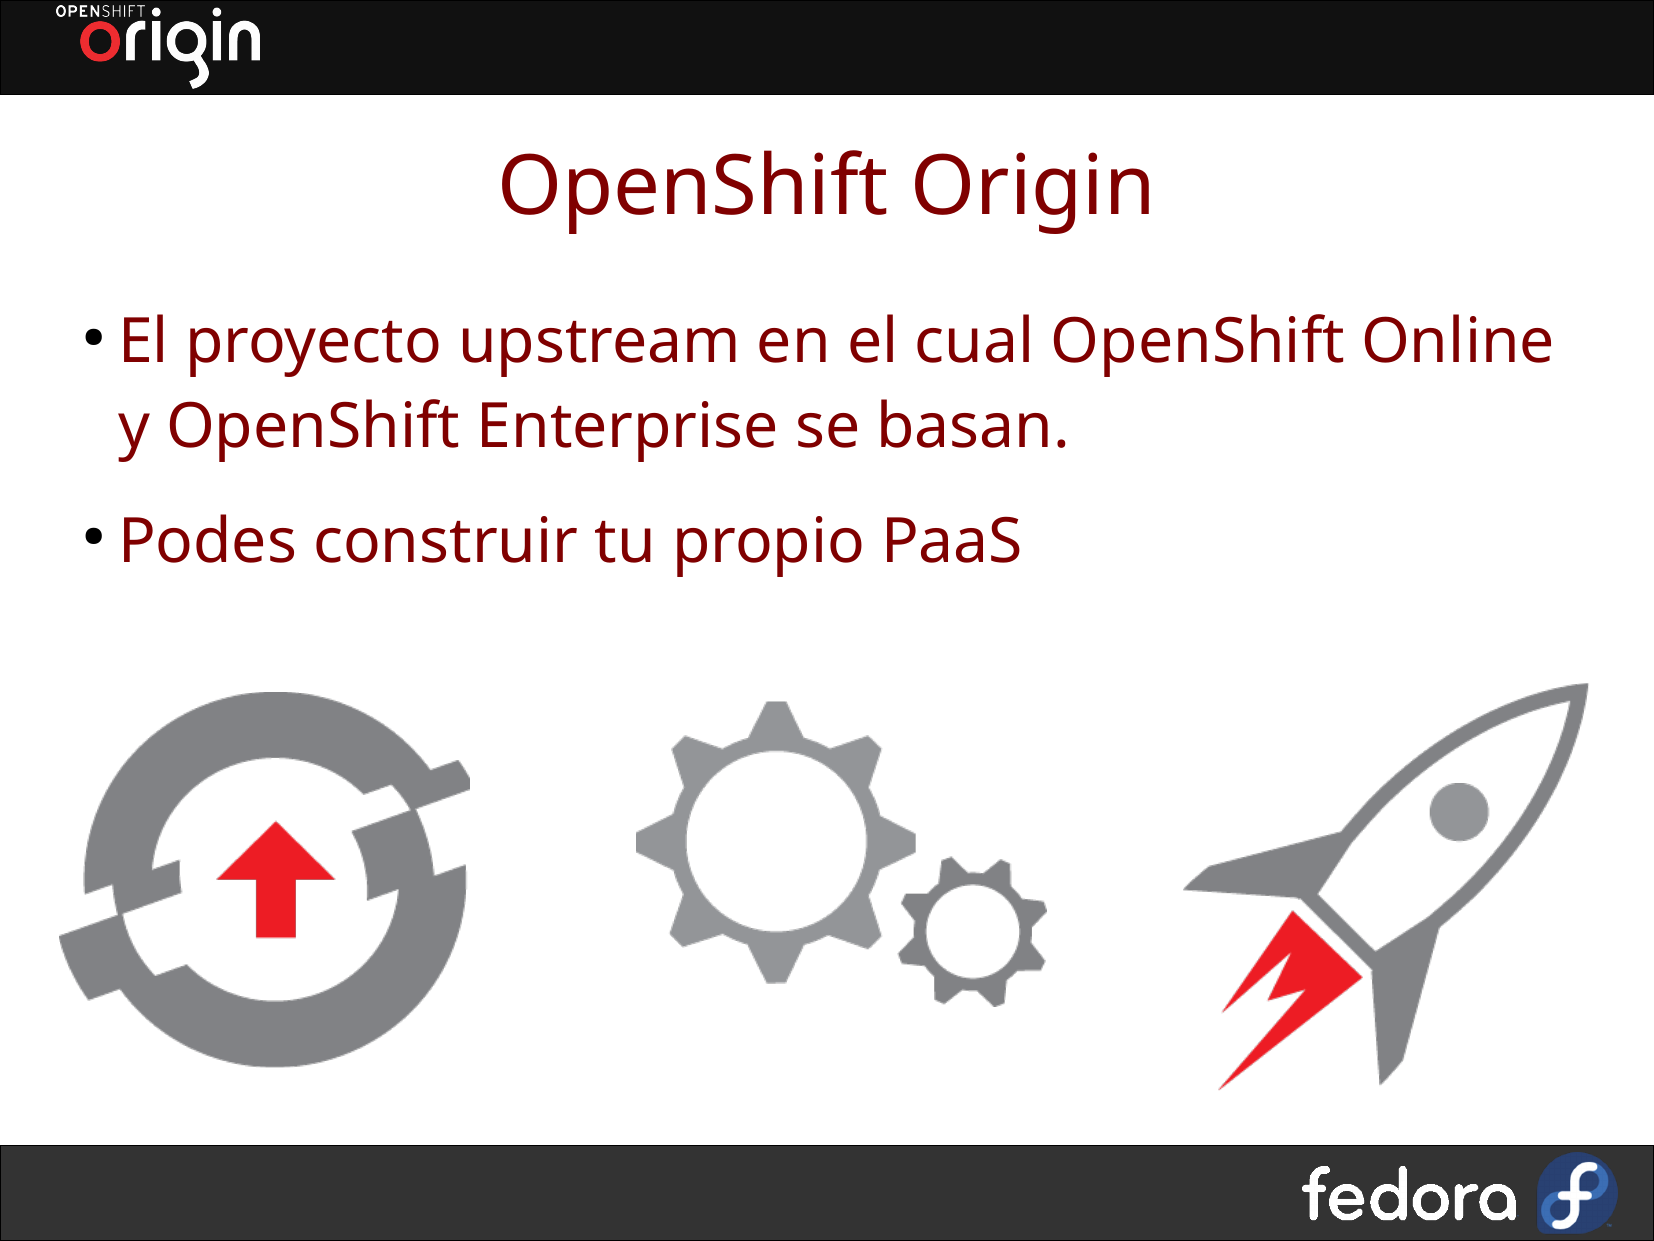

# OpenShift Origin
El proyecto upstream en el cual OpenShift Online y OpenShift Enterprise se basan.
Podes construir tu propio PaaS